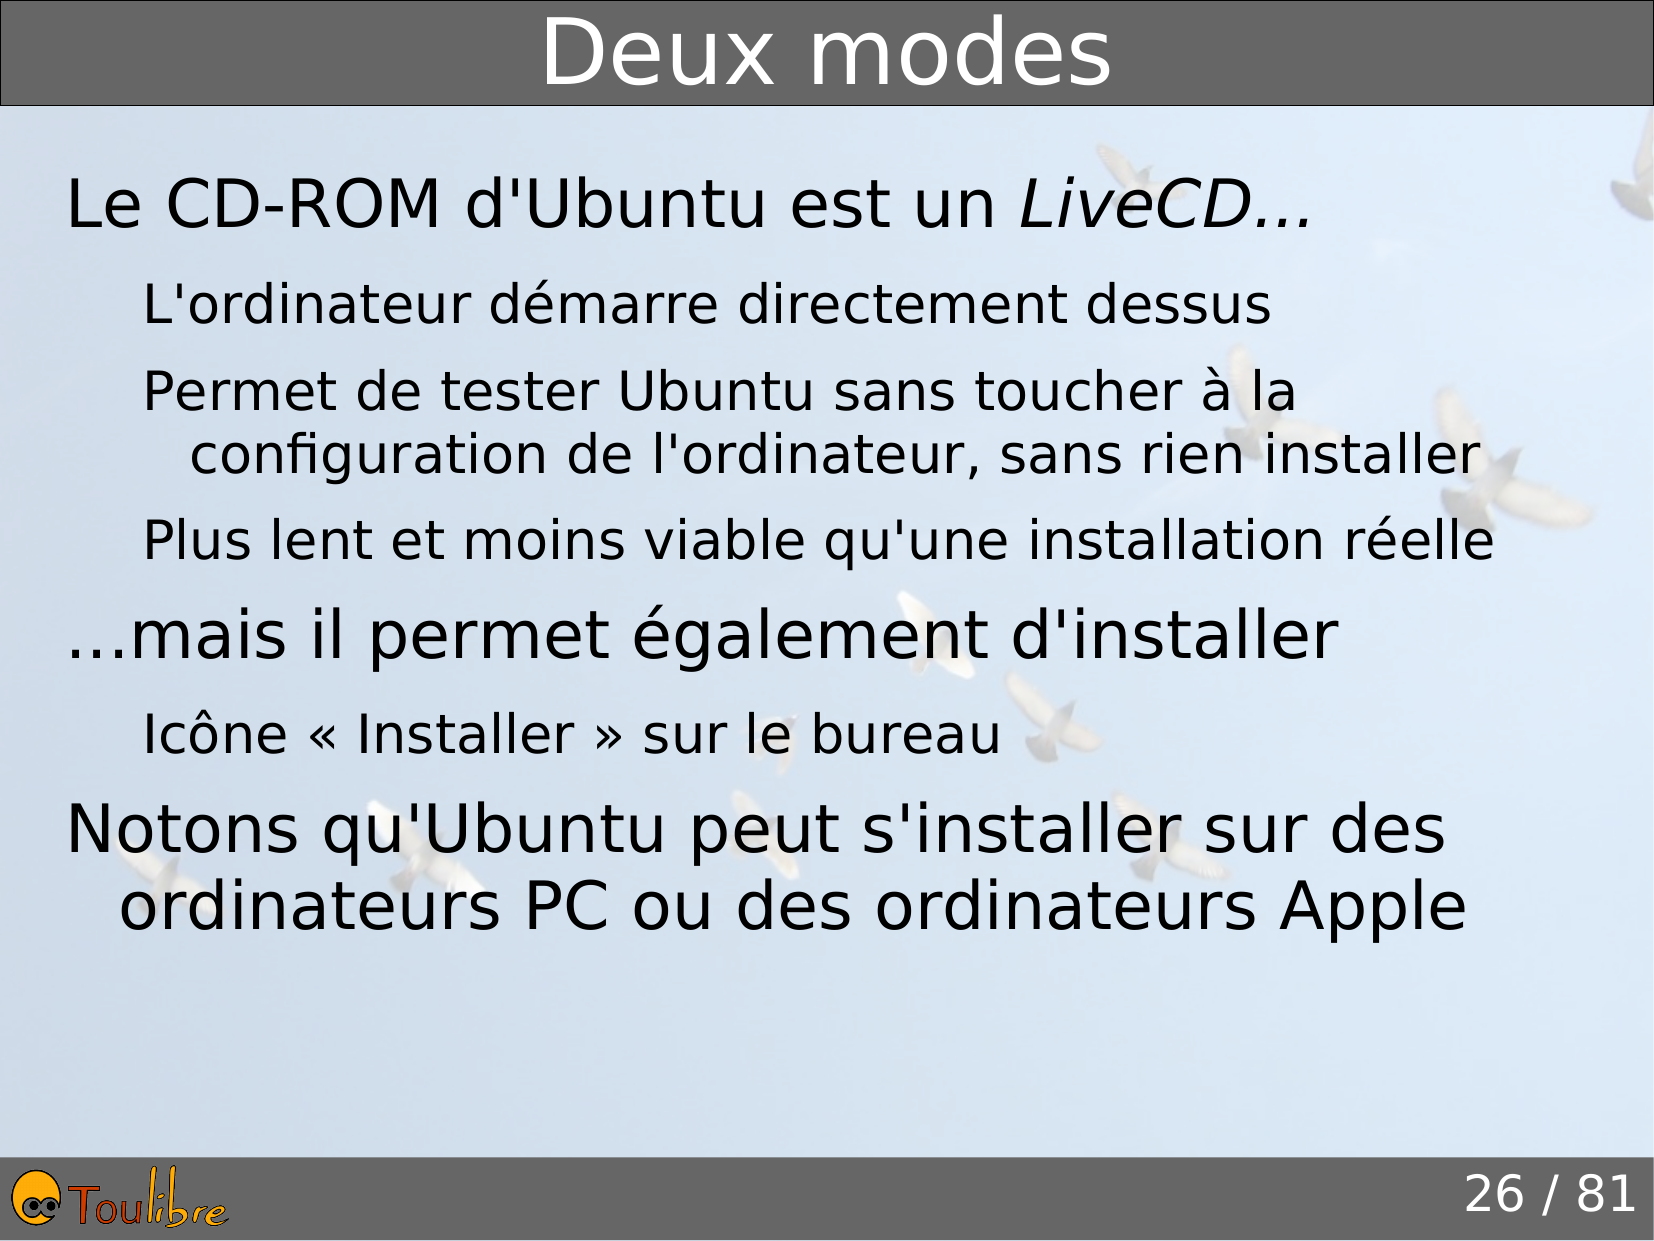

# Deux modes
Le CD-ROM d'Ubuntu est un LiveCD...
L'ordinateur démarre directement dessus
Permet de tester Ubuntu sans toucher à la configuration de l'ordinateur, sans rien installer
Plus lent et moins viable qu'une installation réelle
...mais il permet également d'installer
Icône « Installer » sur le bureau
Notons qu'Ubuntu peut s'installer sur des ordinateurs PC ou des ordinateurs Apple